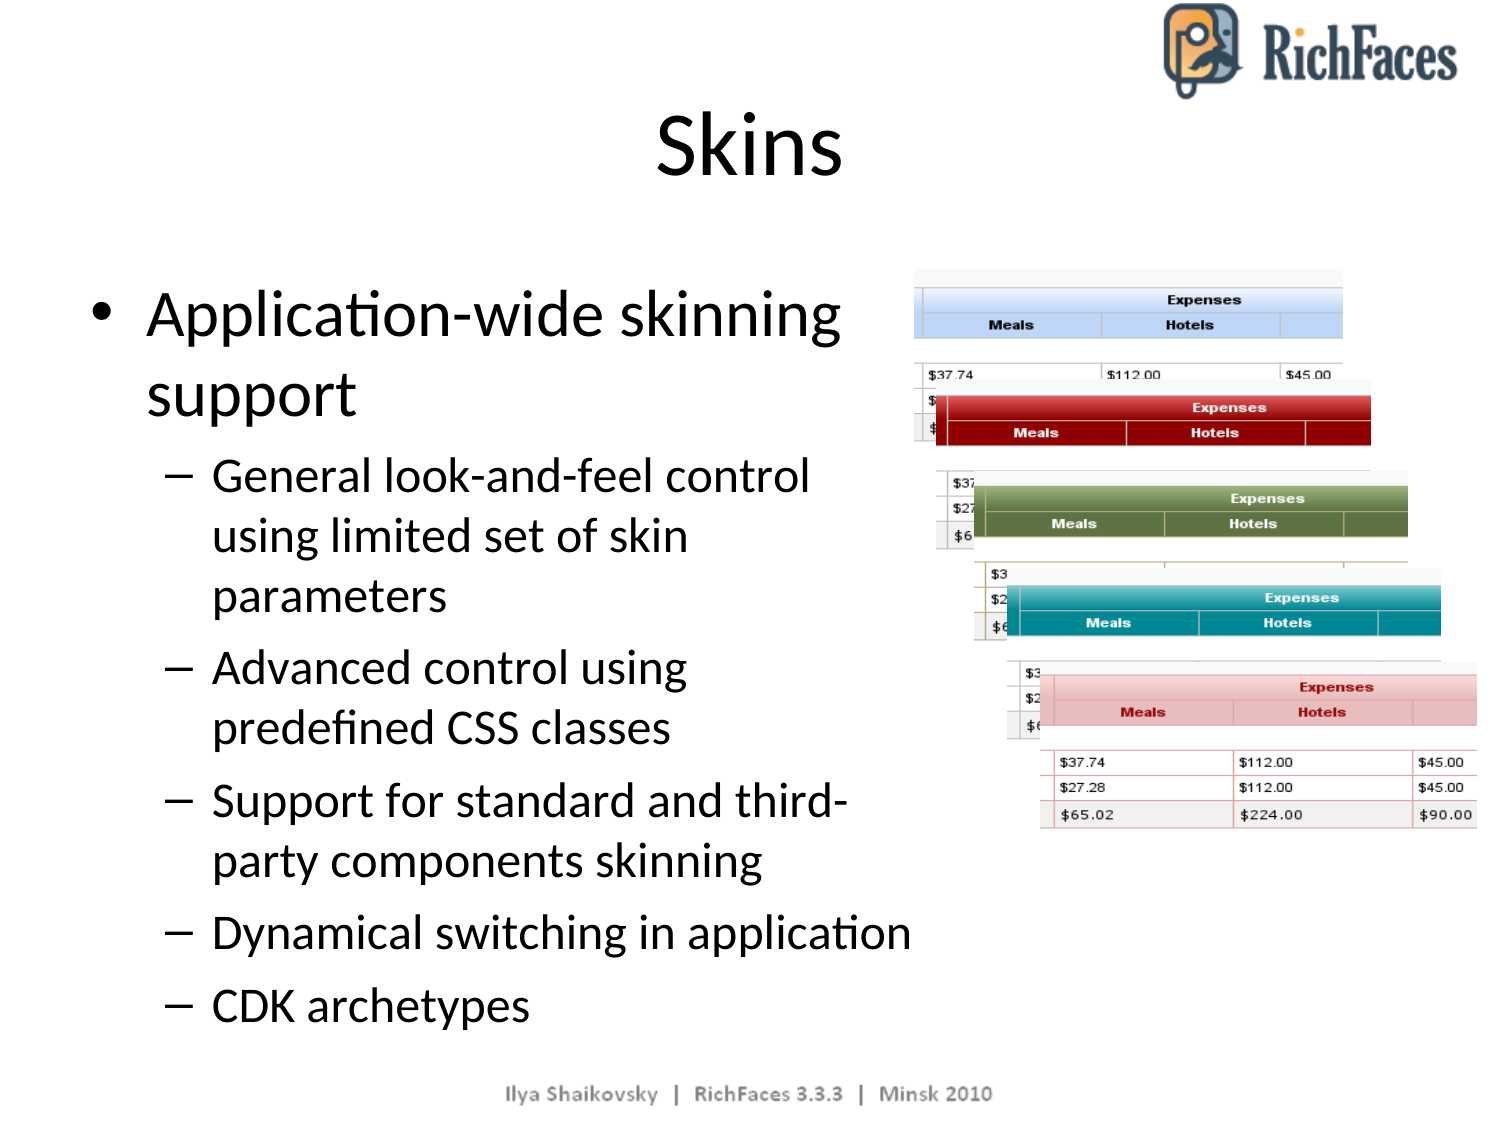

# Skins
Application-wide skinning support
General look-and-feel control using limited set of skin parameters
Advanced control using predefined CSS classes
Support for standard and third-party components skinning
Dynamical switching in application
CDK archetypes